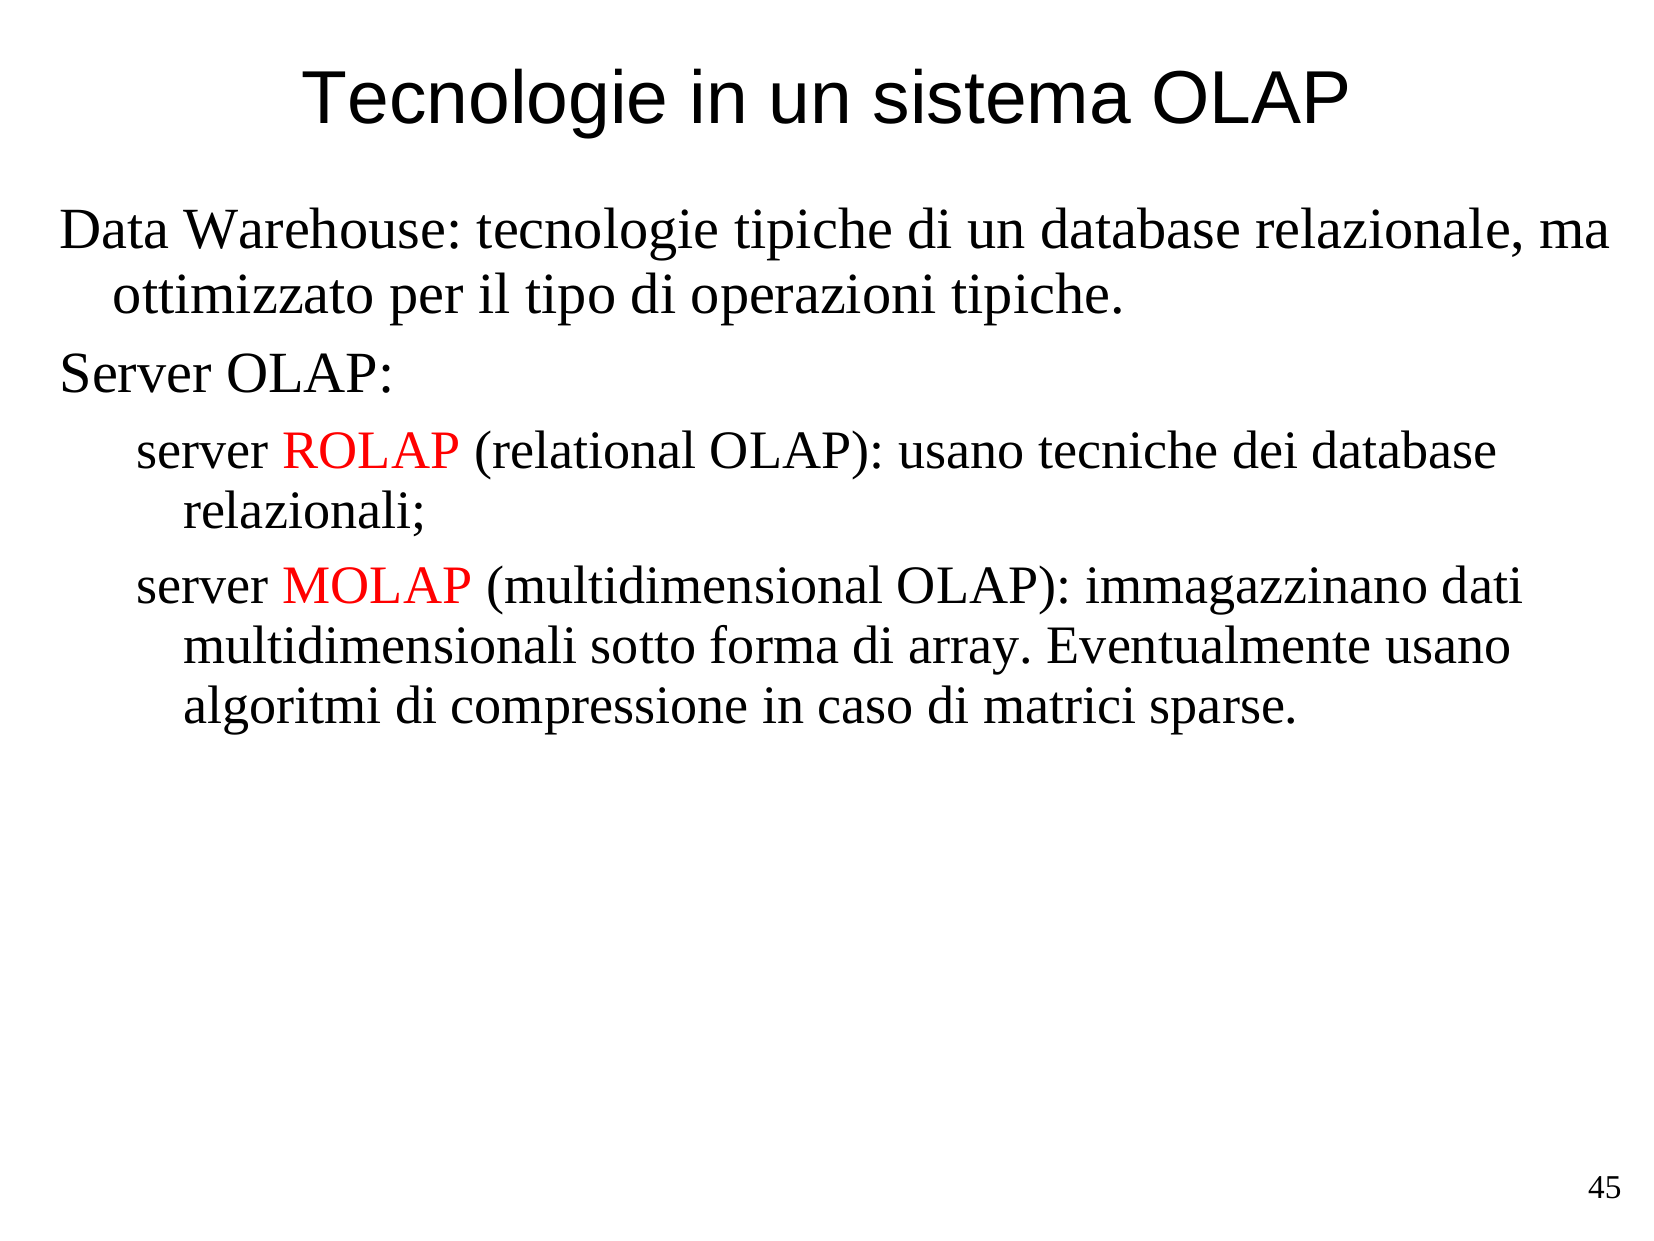

# Tecnologie in un sistema OLAP
Data Warehouse: tecnologie tipiche di un database relazionale, ma ottimizzato per il tipo di operazioni tipiche.
Server OLAP:
server ROLAP (relational OLAP): usano tecniche dei database relazionali;
server MOLAP (multidimensional OLAP): immagazzinano dati multidimensionali sotto forma di array. Eventualmente usano algoritmi di compressione in caso di matrici sparse.